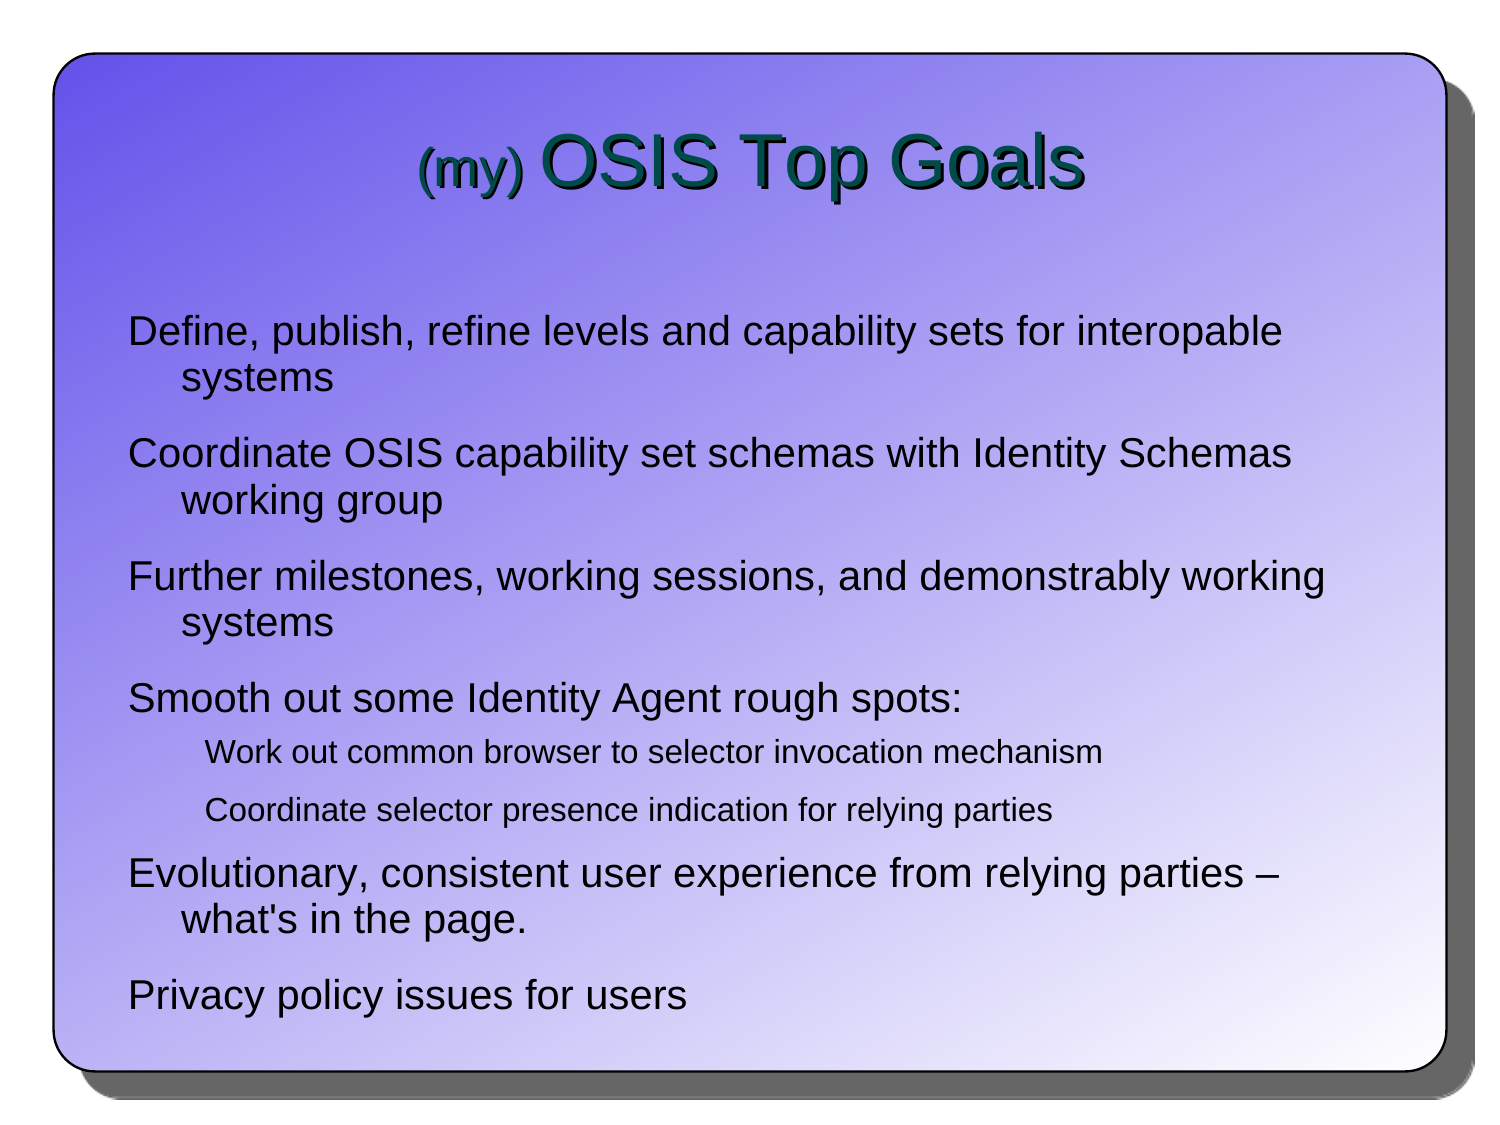

# (my) OSIS Top Goals
Define, publish, refine levels and capability sets for interopable systems
Coordinate OSIS capability set schemas with Identity Schemas working group
Further milestones, working sessions, and demonstrably working systems
Smooth out some Identity Agent rough spots:
Work out common browser to selector invocation mechanism
Coordinate selector presence indication for relying parties
Evolutionary, consistent user experience from relying parties – what's in the page.
Privacy policy issues for users